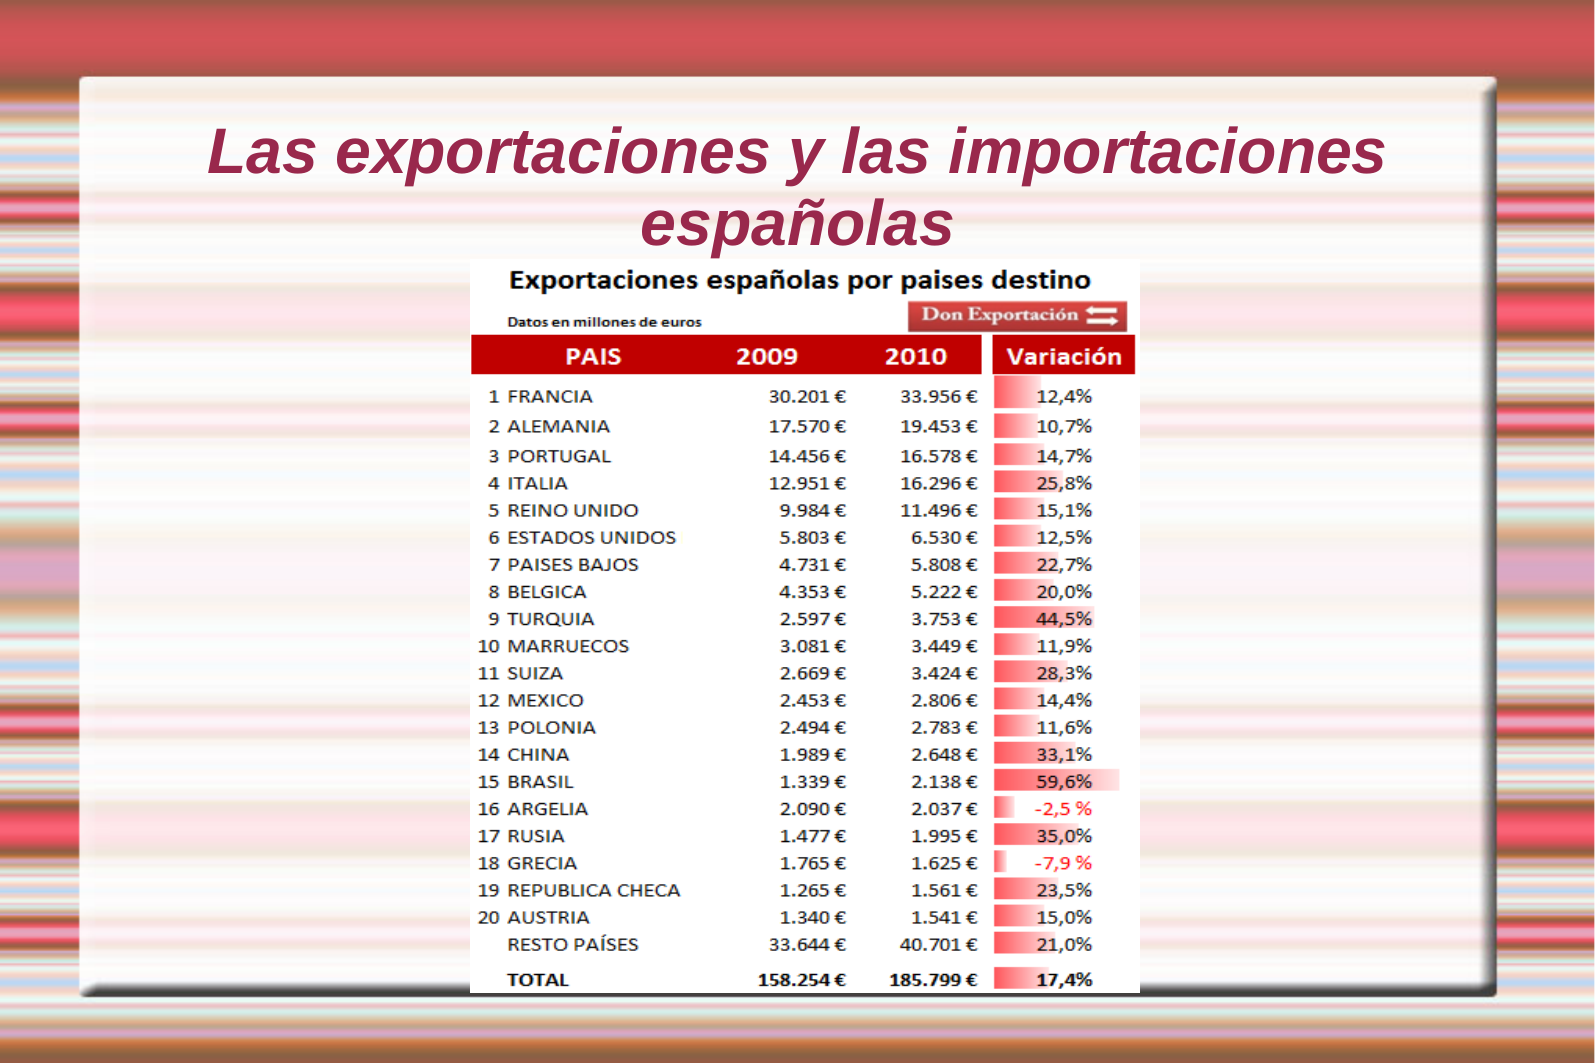

# Las exportaciones y las importaciones españolas